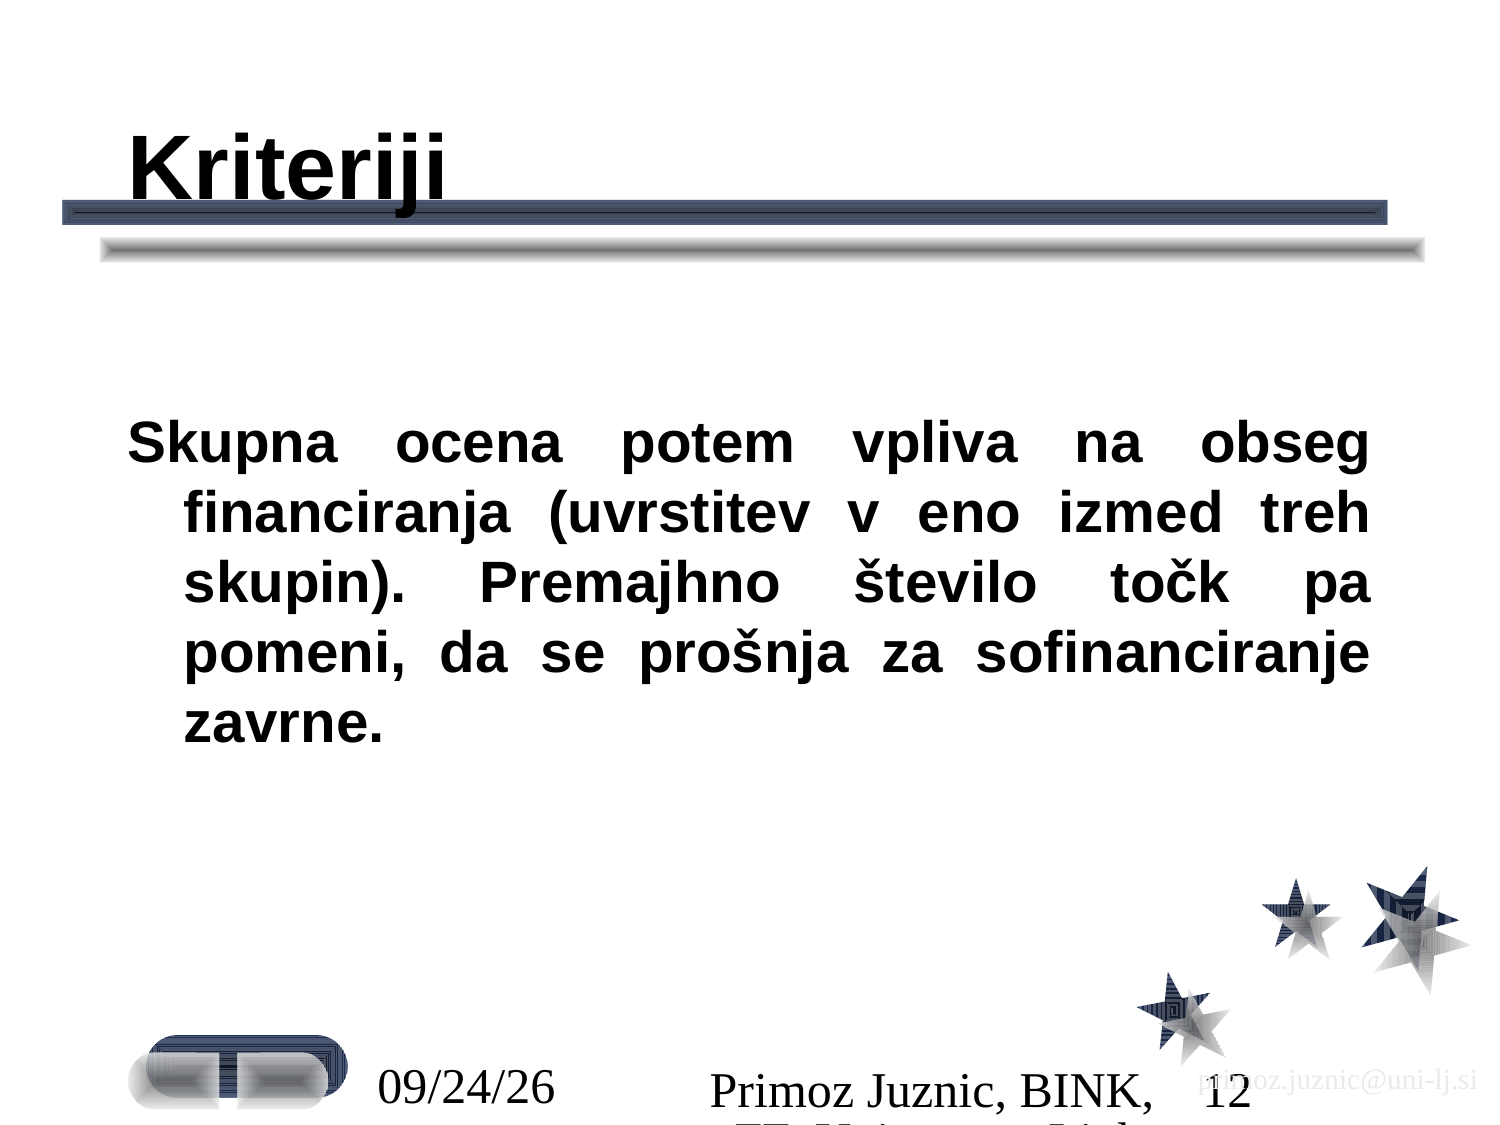

# Kriteriji
Skupna ocena potem vpliva na obseg financiranja (uvrstitev v eno izmed treh skupin). Premajhno število točk pa pomeni, da se prošnja za sofinanciranje zavrne.
Primoz Juznic, BINK, FF, Univerza v Ljubljani
12